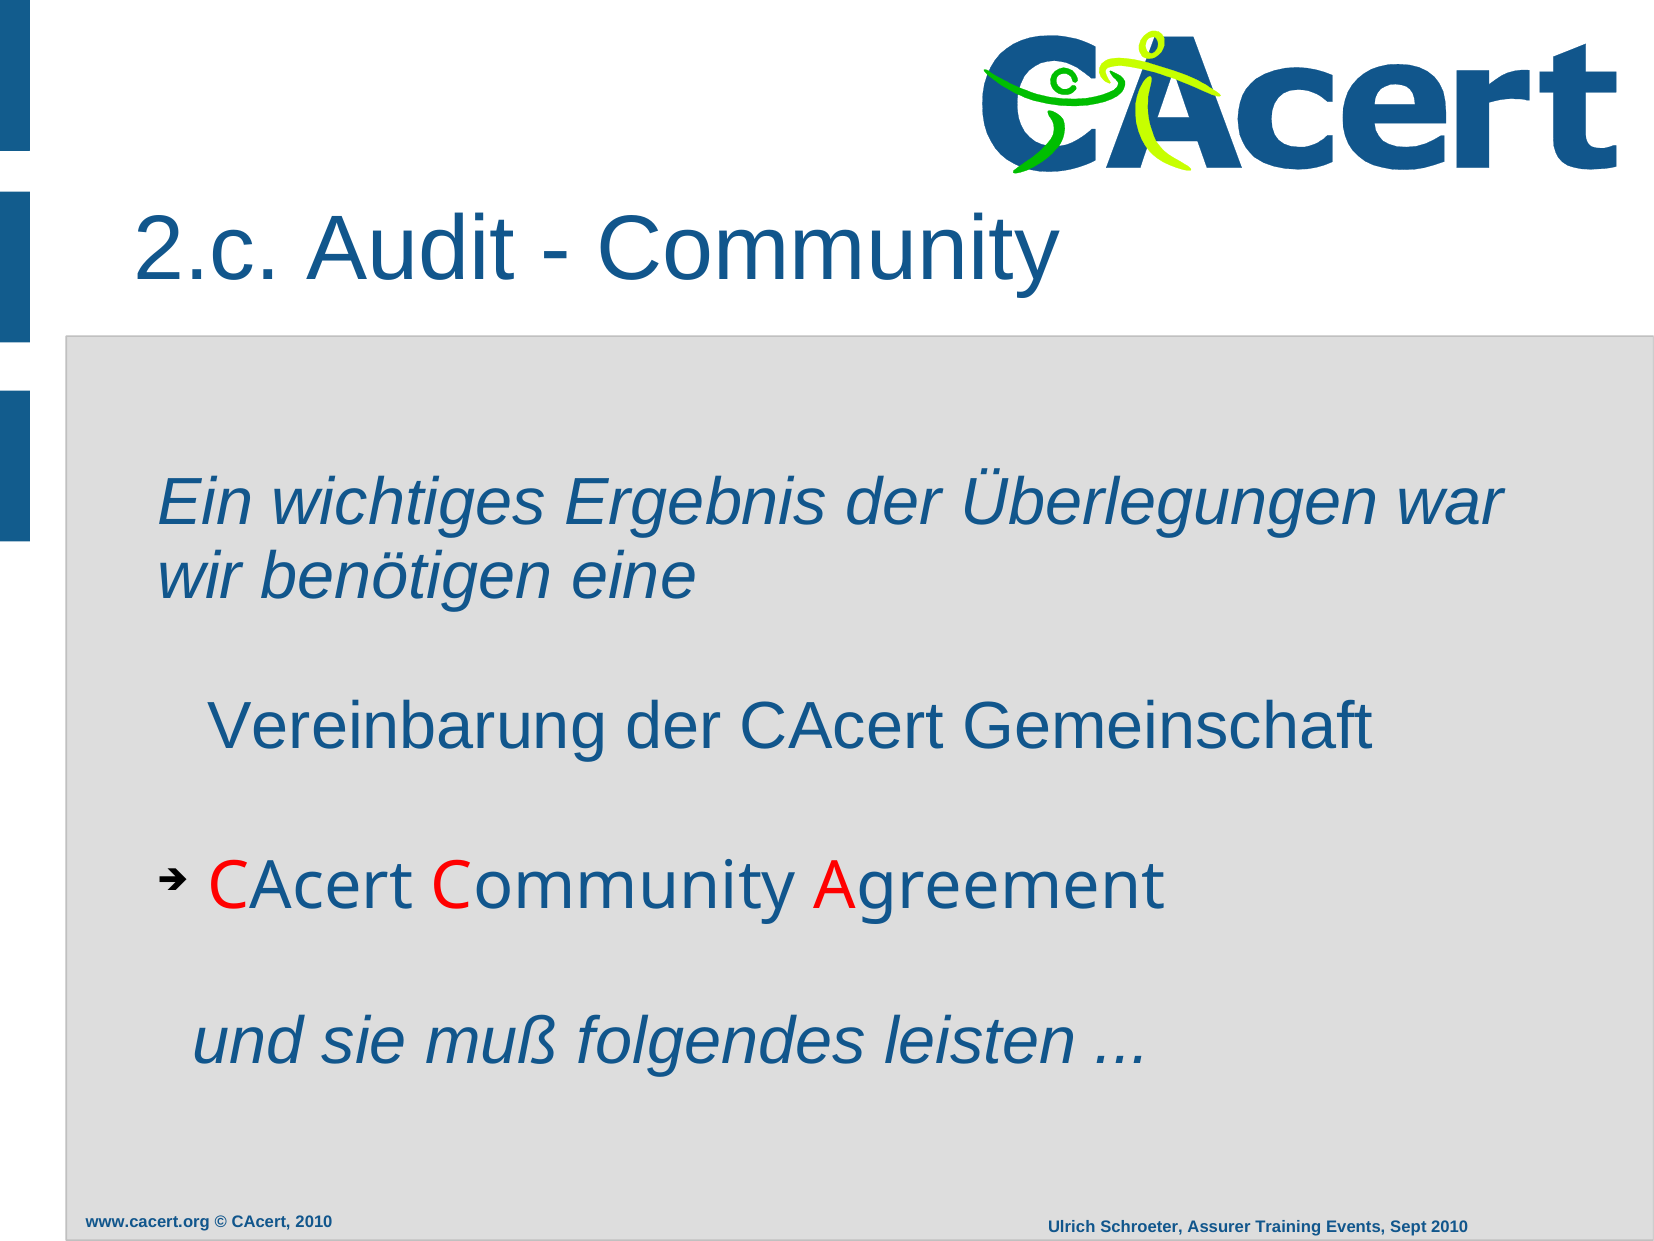

2.c. Audit - Community
Ein wichtiges Ergebnis der Überlegungen war
wir benötigen eine
 Vereinbarung der CAcert Gemeinschaft
 CAcert Community Agreement
 und sie muß folgendes leisten ...